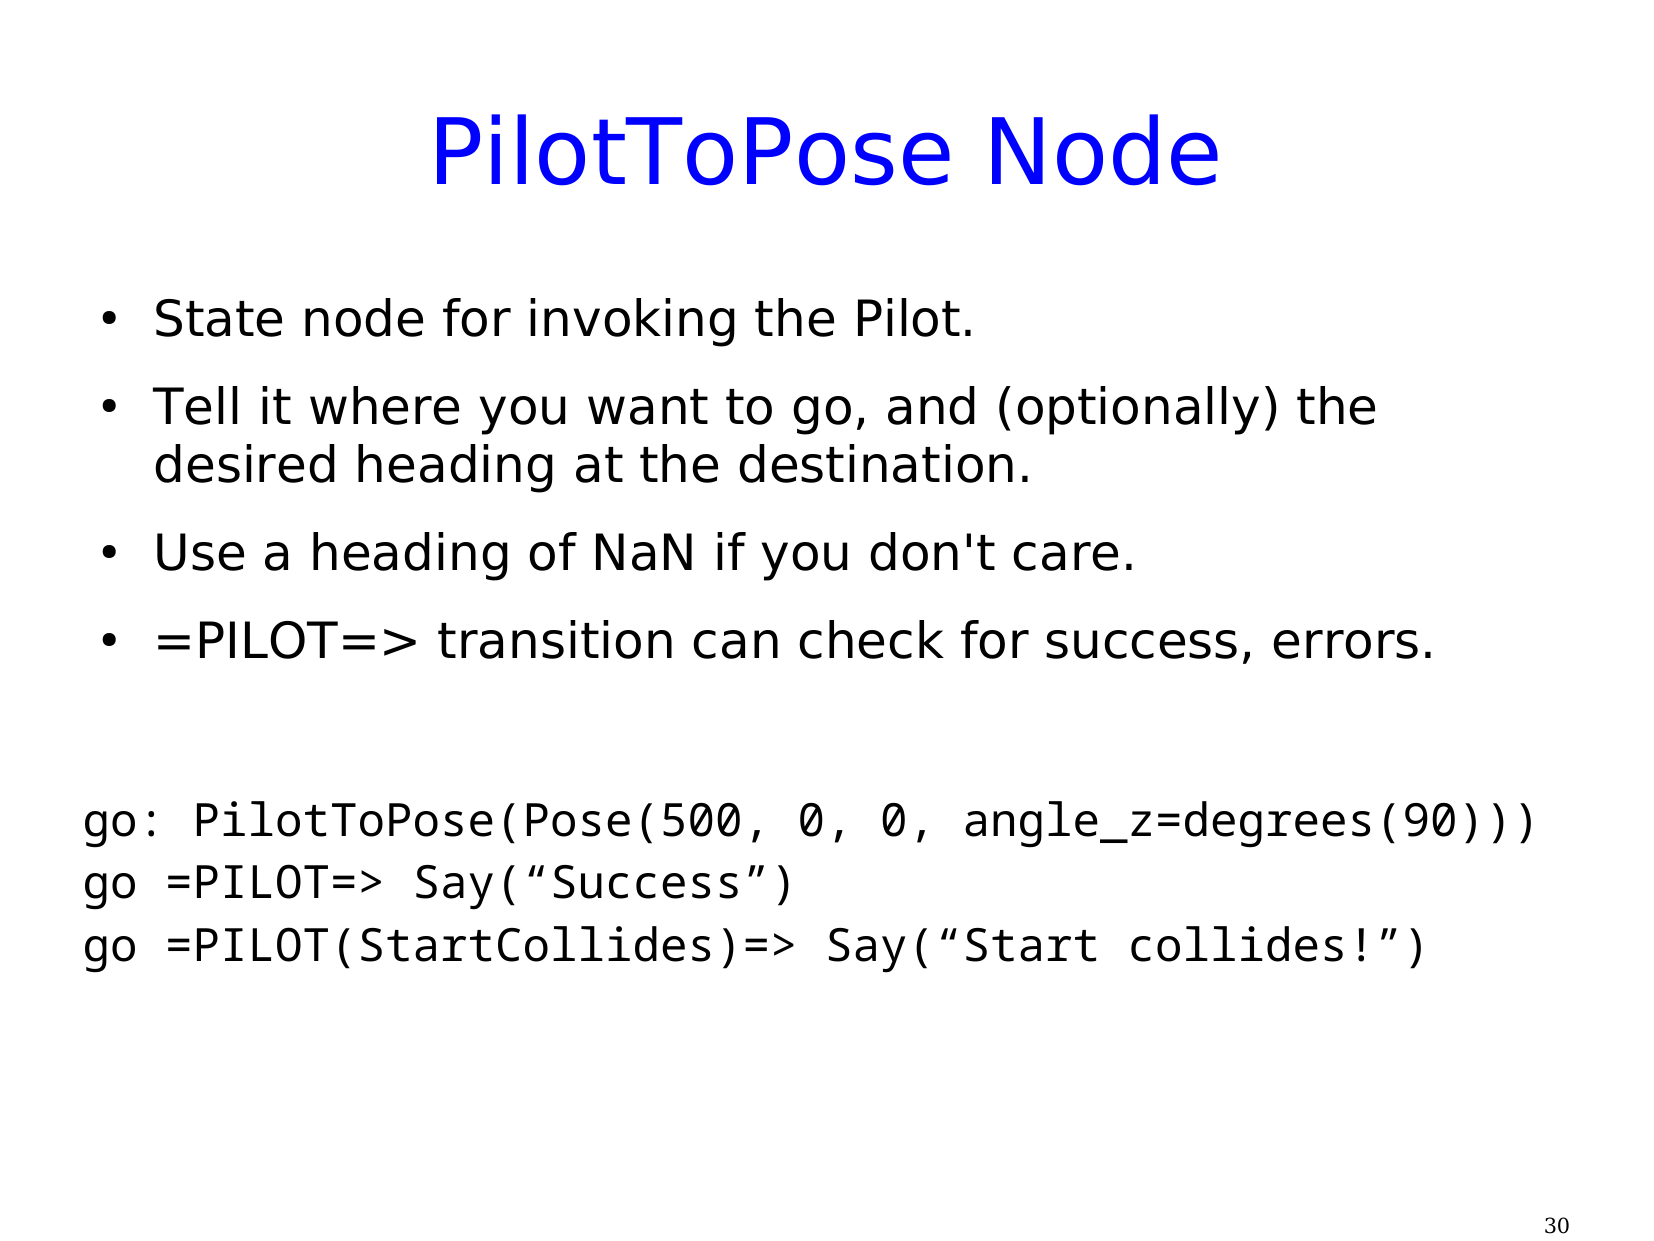

# PilotToPose Node
State node for invoking the Pilot.
Tell it where you want to go, and (optionally) the desired heading at the destination.
Use a heading of NaN if you don't care.
=PILOT=> transition can check for success, errors.
go: PilotToPose(Pose(500, 0, 0, angle_z=degrees(90)))
go =PILOT=> Say(“Success”)
go =PILOT(StartCollides)=> Say(“Start collides!”)
30